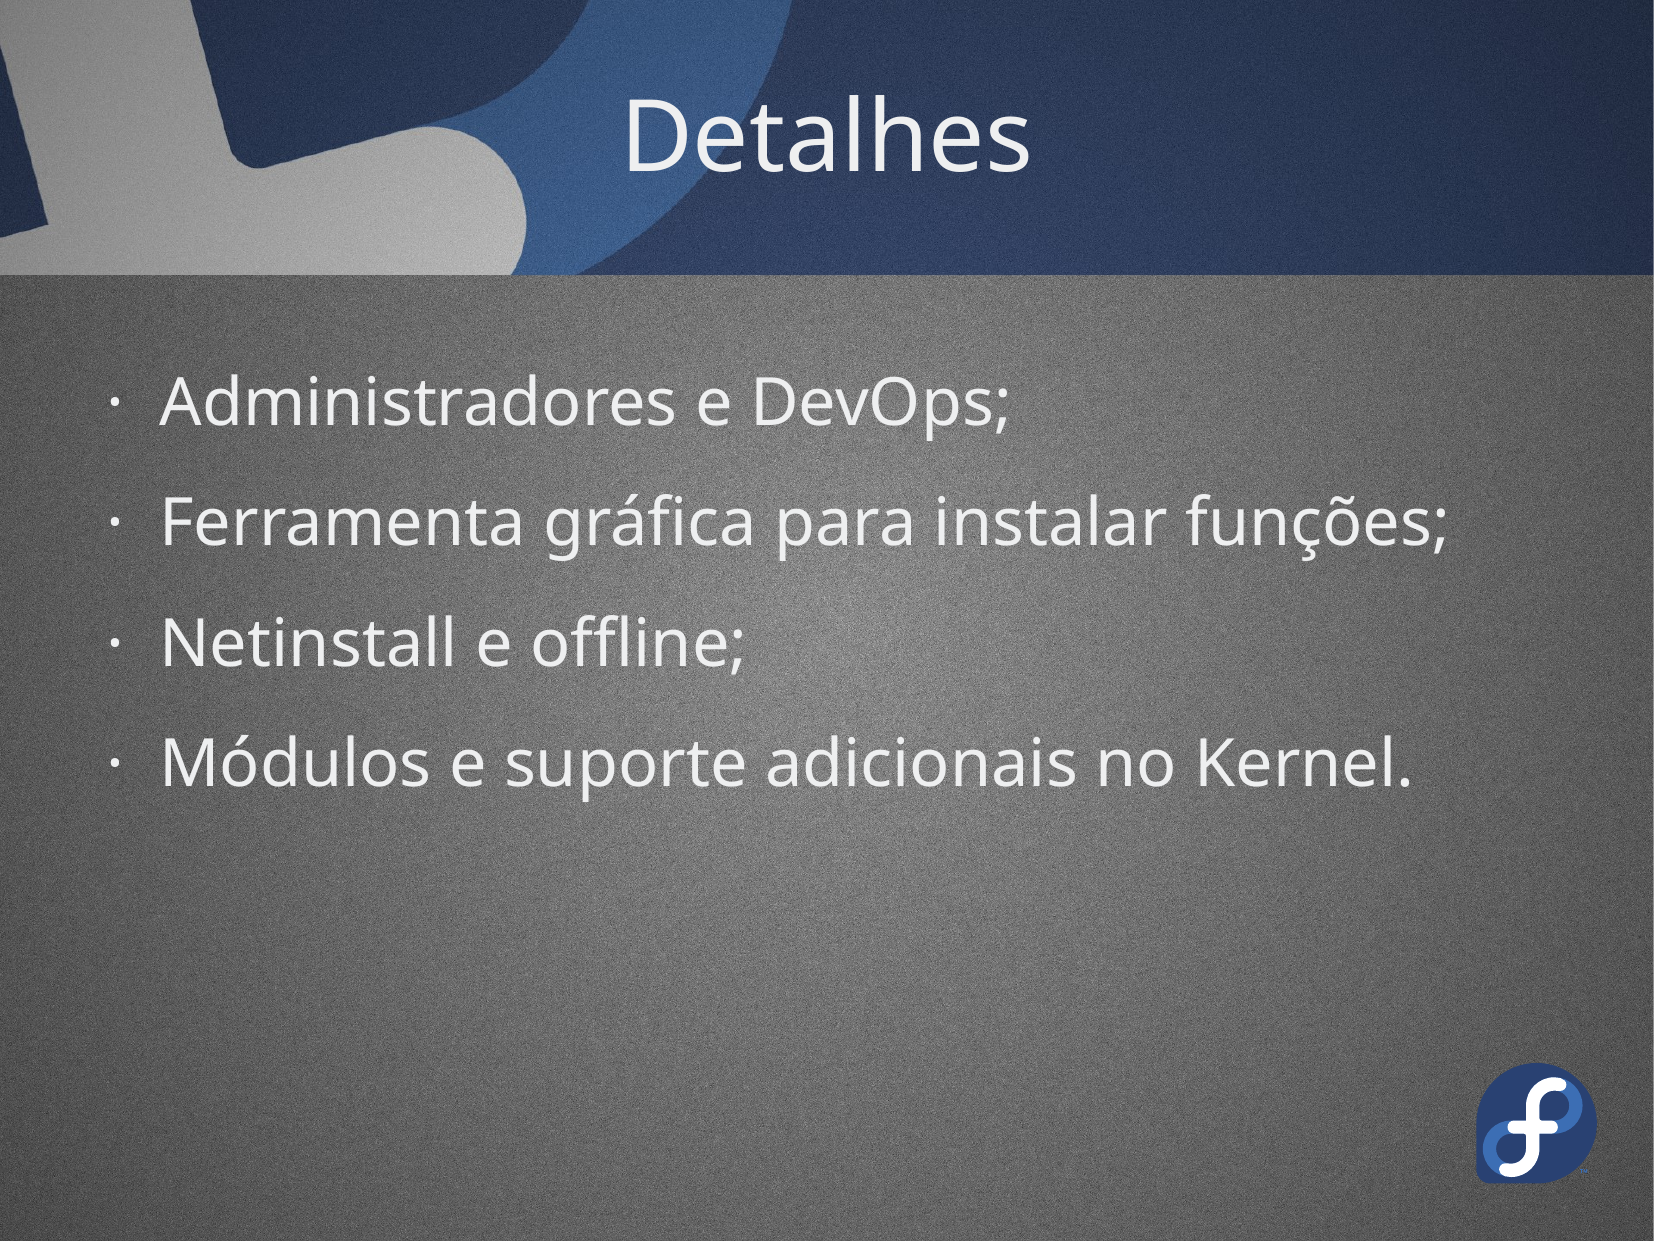

# Detalhes
Administradores e DevOps;
Ferramenta gráfica para instalar funções;
Netinstall e offline;
Módulos e suporte adicionais no Kernel.